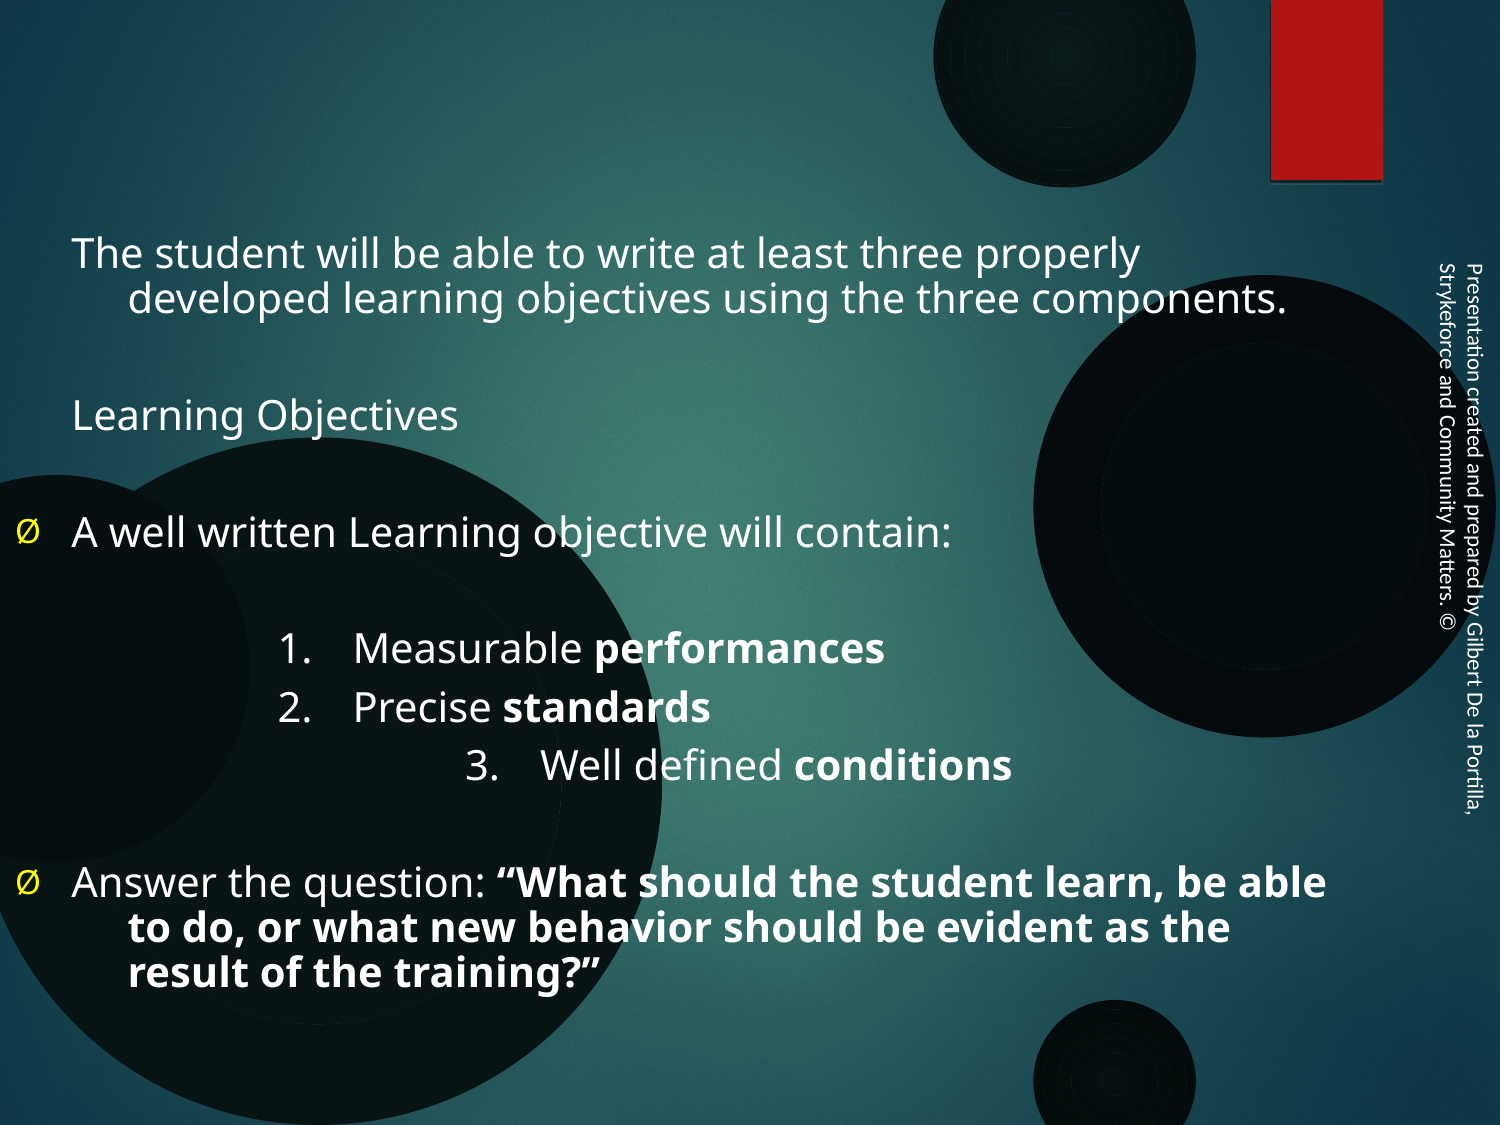

# The student will be able to write at least three properly developed learning objectives using the three components.
Learning Objectives
A well written Learning objective will contain:
		1.	Measurable performances
		2. 	Precise standards
	3. 	Well defined conditions
Answer the question: “What should the student learn, be able to do, or what new behavior should be evident as the result of the training?”
Presentation created and prepared by Gilbert De la Portilla, Strykeforce and Community Matters. ©